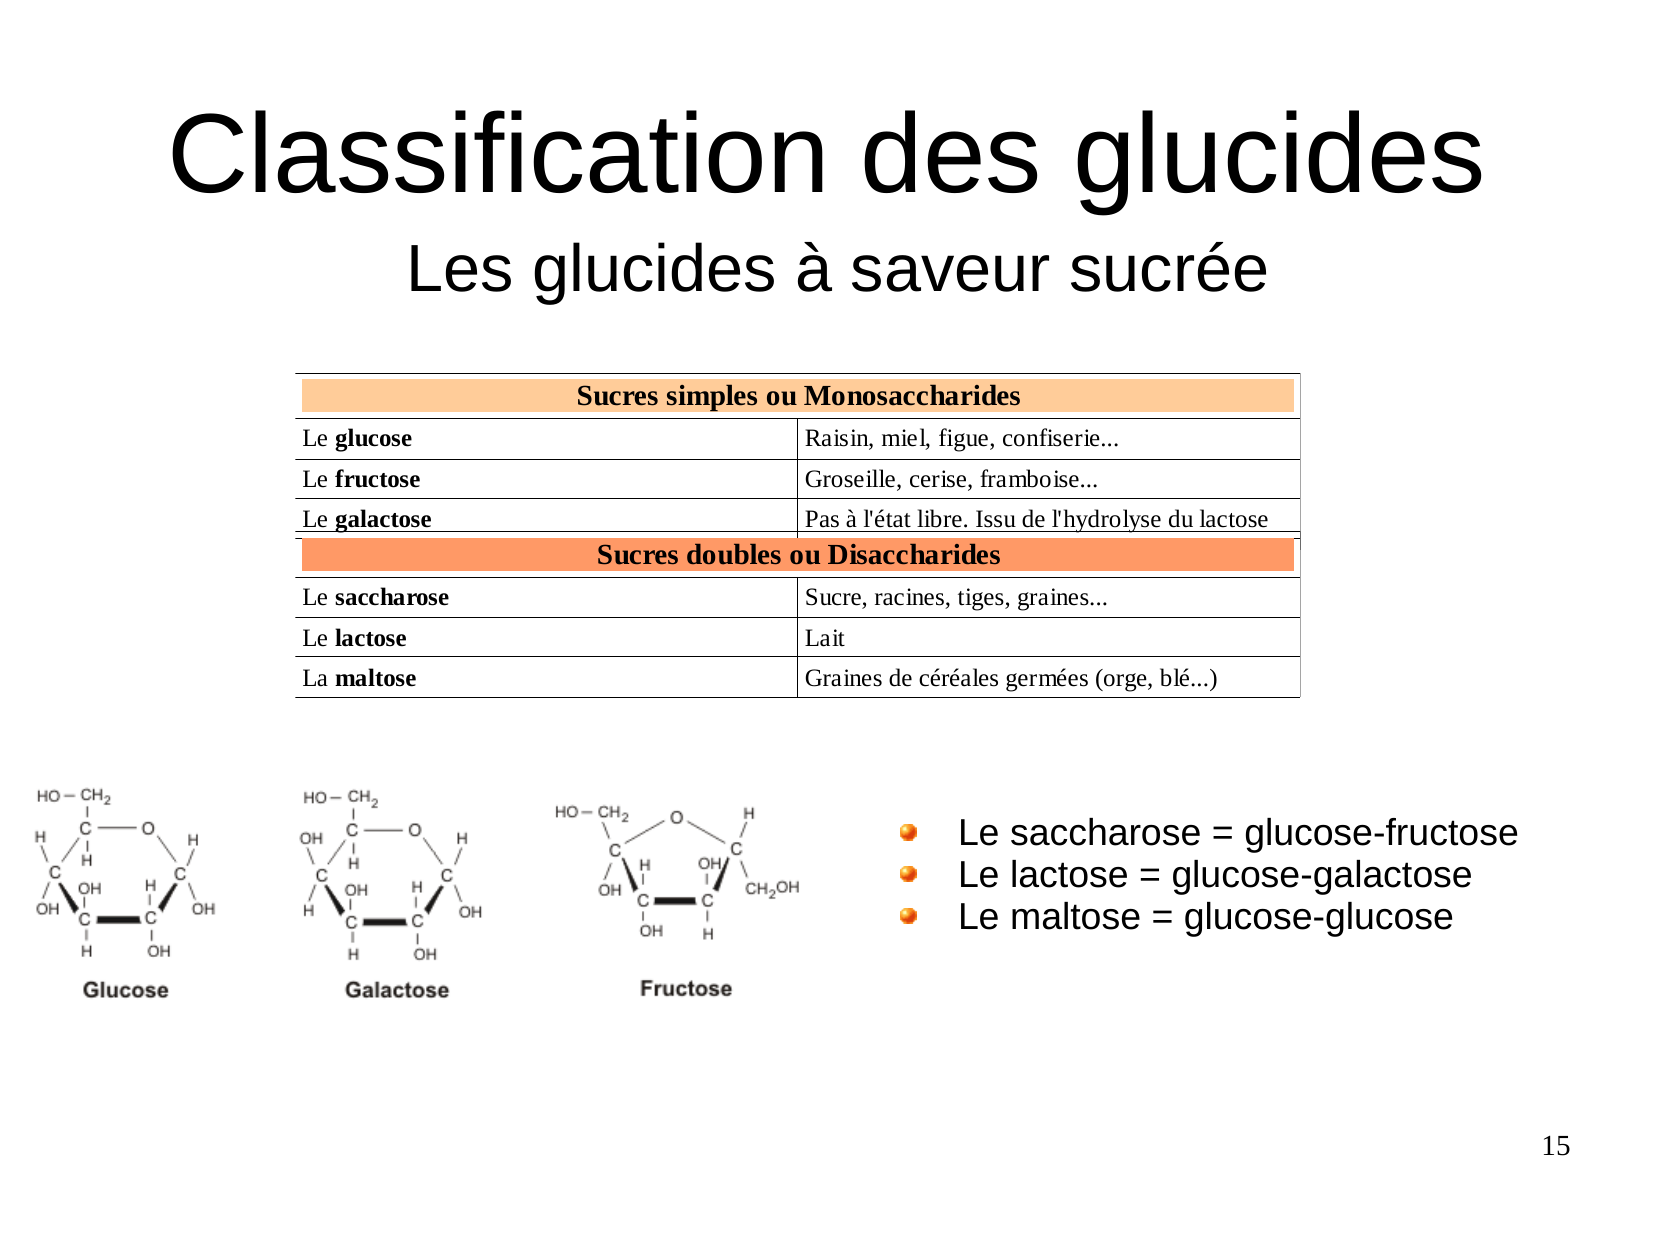

# Classification des glucides
Les glucides à saveur sucrée
 Le saccharose = glucose-fructose
 Le lactose = glucose-galactose
 Le maltose = glucose-glucose
15